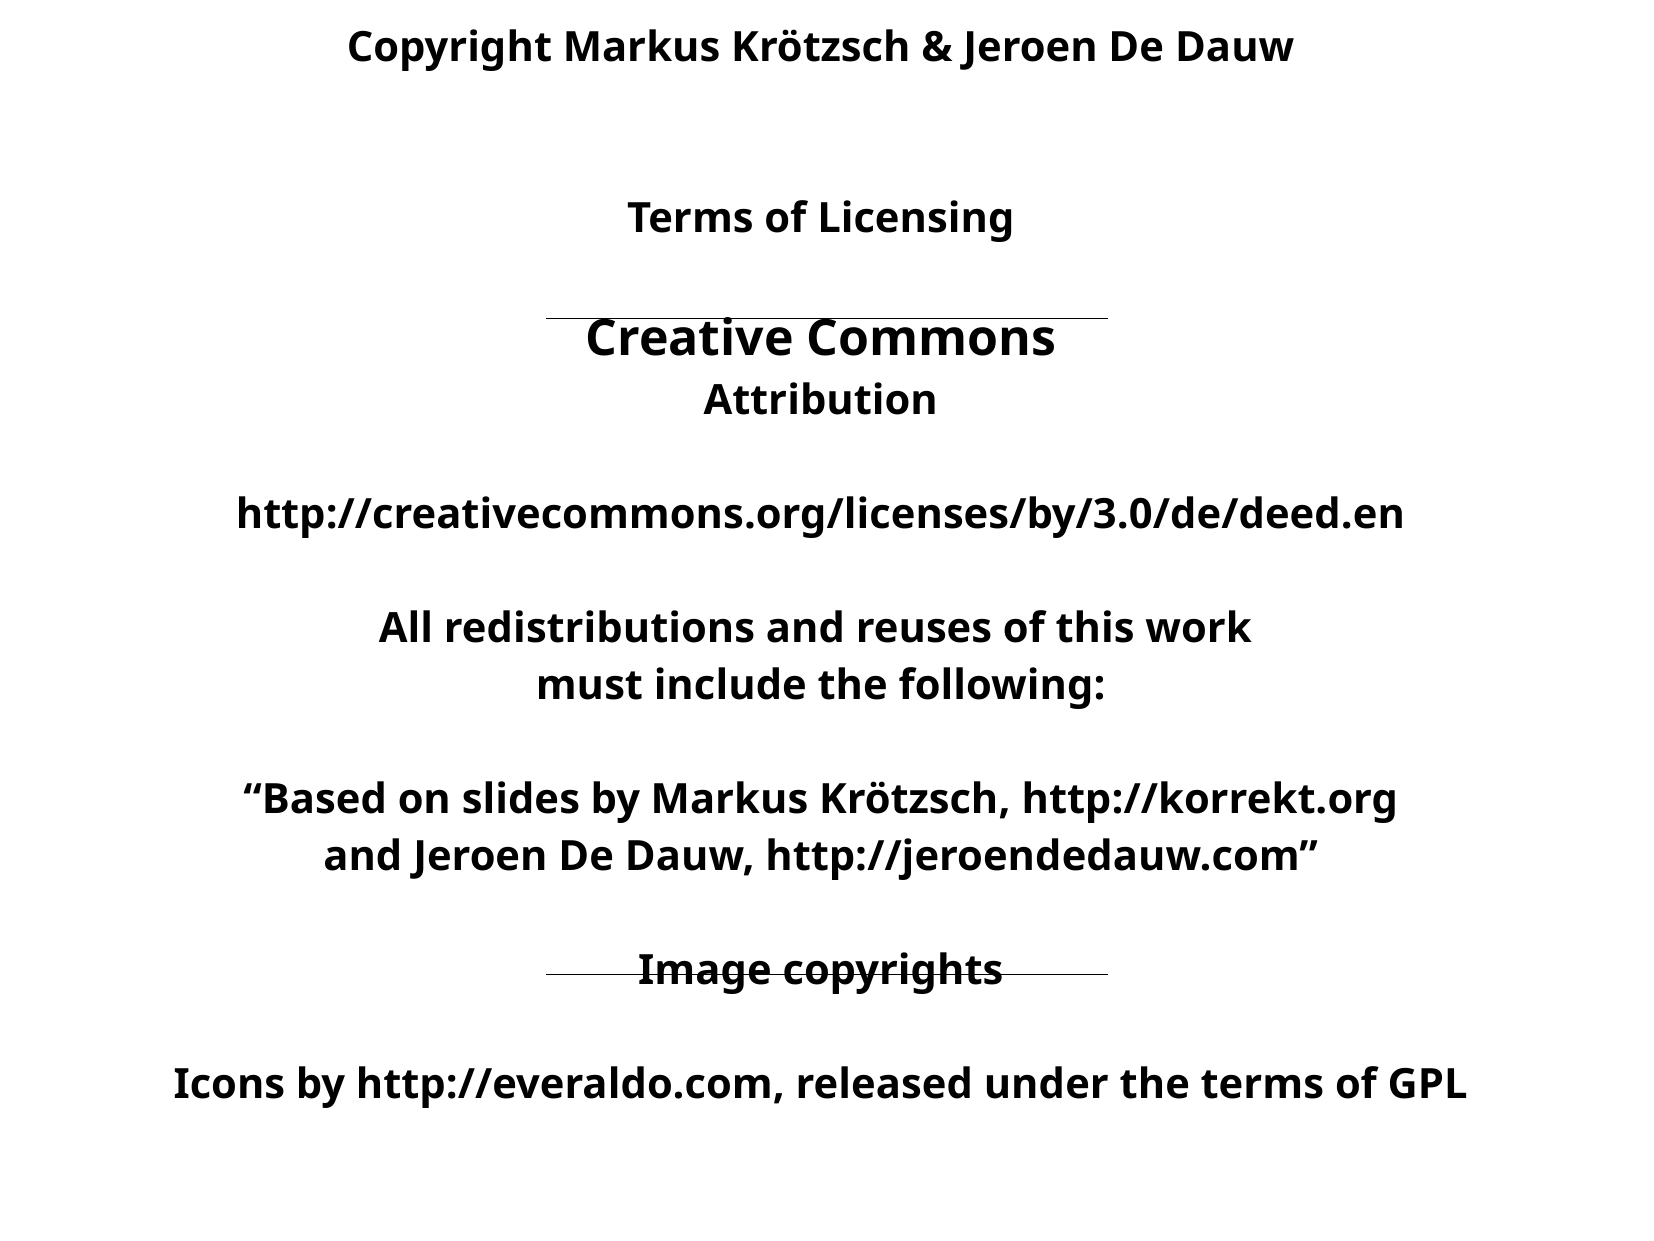

# Copyright Markus Krötzsch & Jeroen De Dauw
Terms of Licensing
Creative Commons
Attribution
http://creativecommons.org/licenses/by/3.0/de/deed.en
All redistributions and reuses of this work
must include the following:
“Based on slides by Markus Krötzsch, http://korrekt.org
and Jeroen De Dauw, http://jeroendedauw.com”
Image copyrights
Icons by http://everaldo.com, released under the terms of GPL